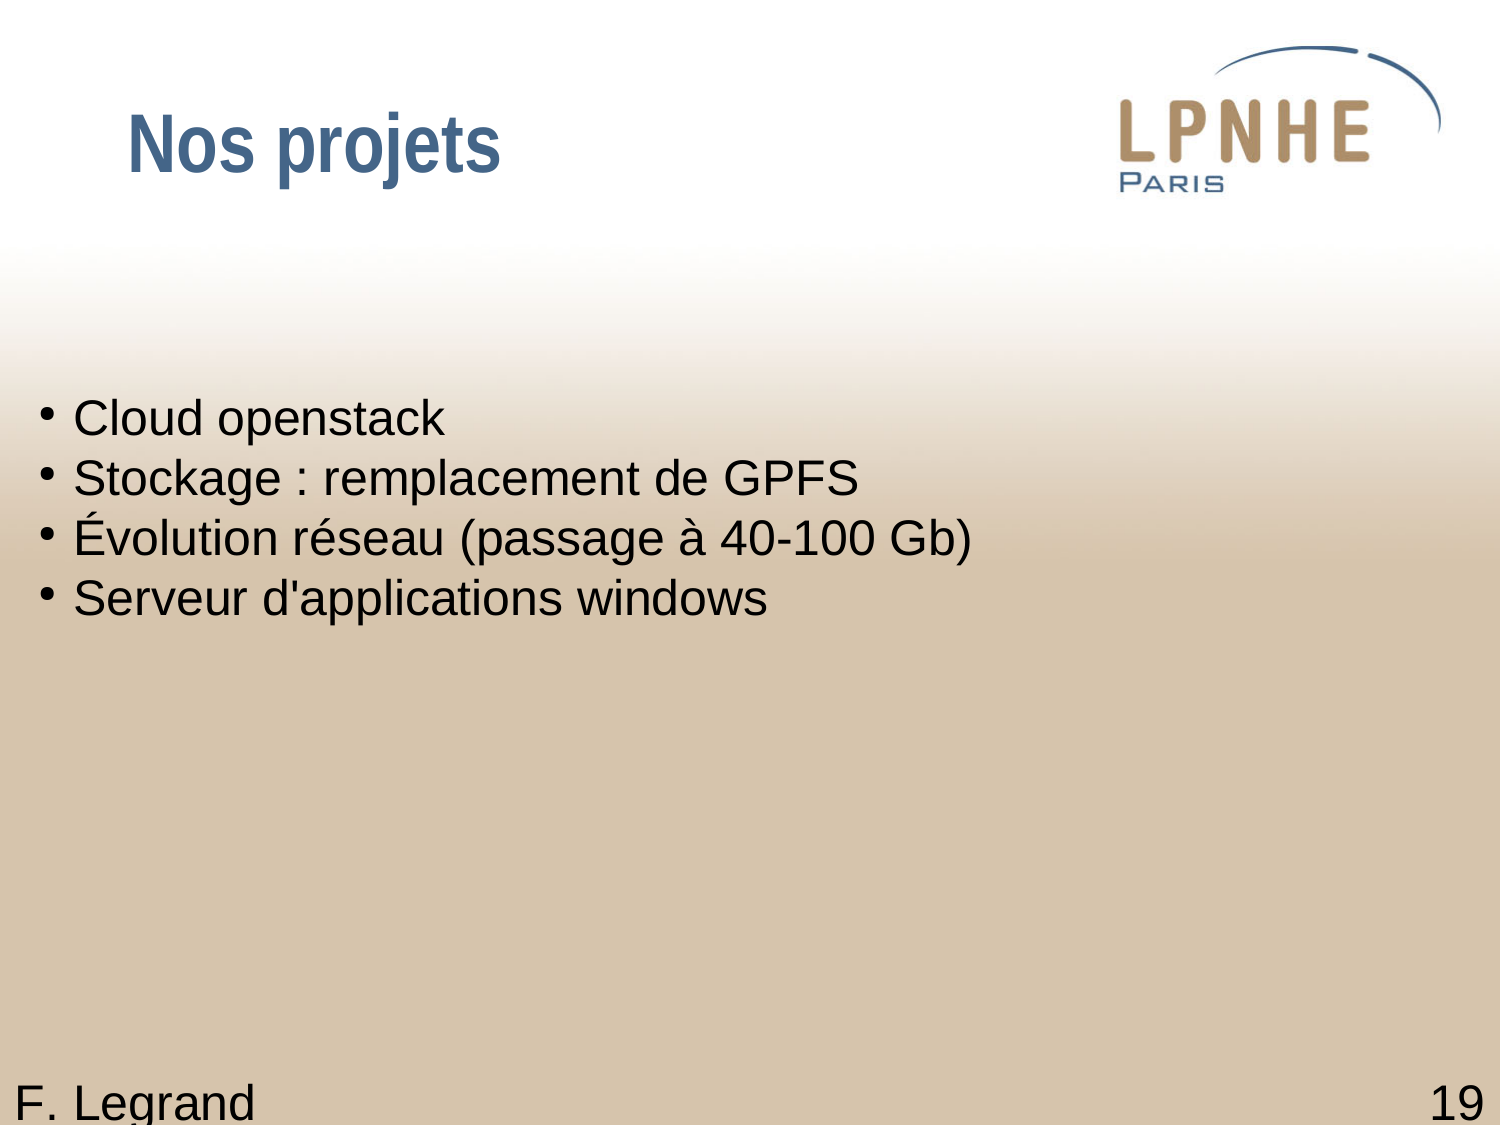

# Nos projets
Cloud openstack
Stockage : remplacement de GPFS
Évolution réseau (passage à 40-100 Gb)
Serveur d'applications windows
19